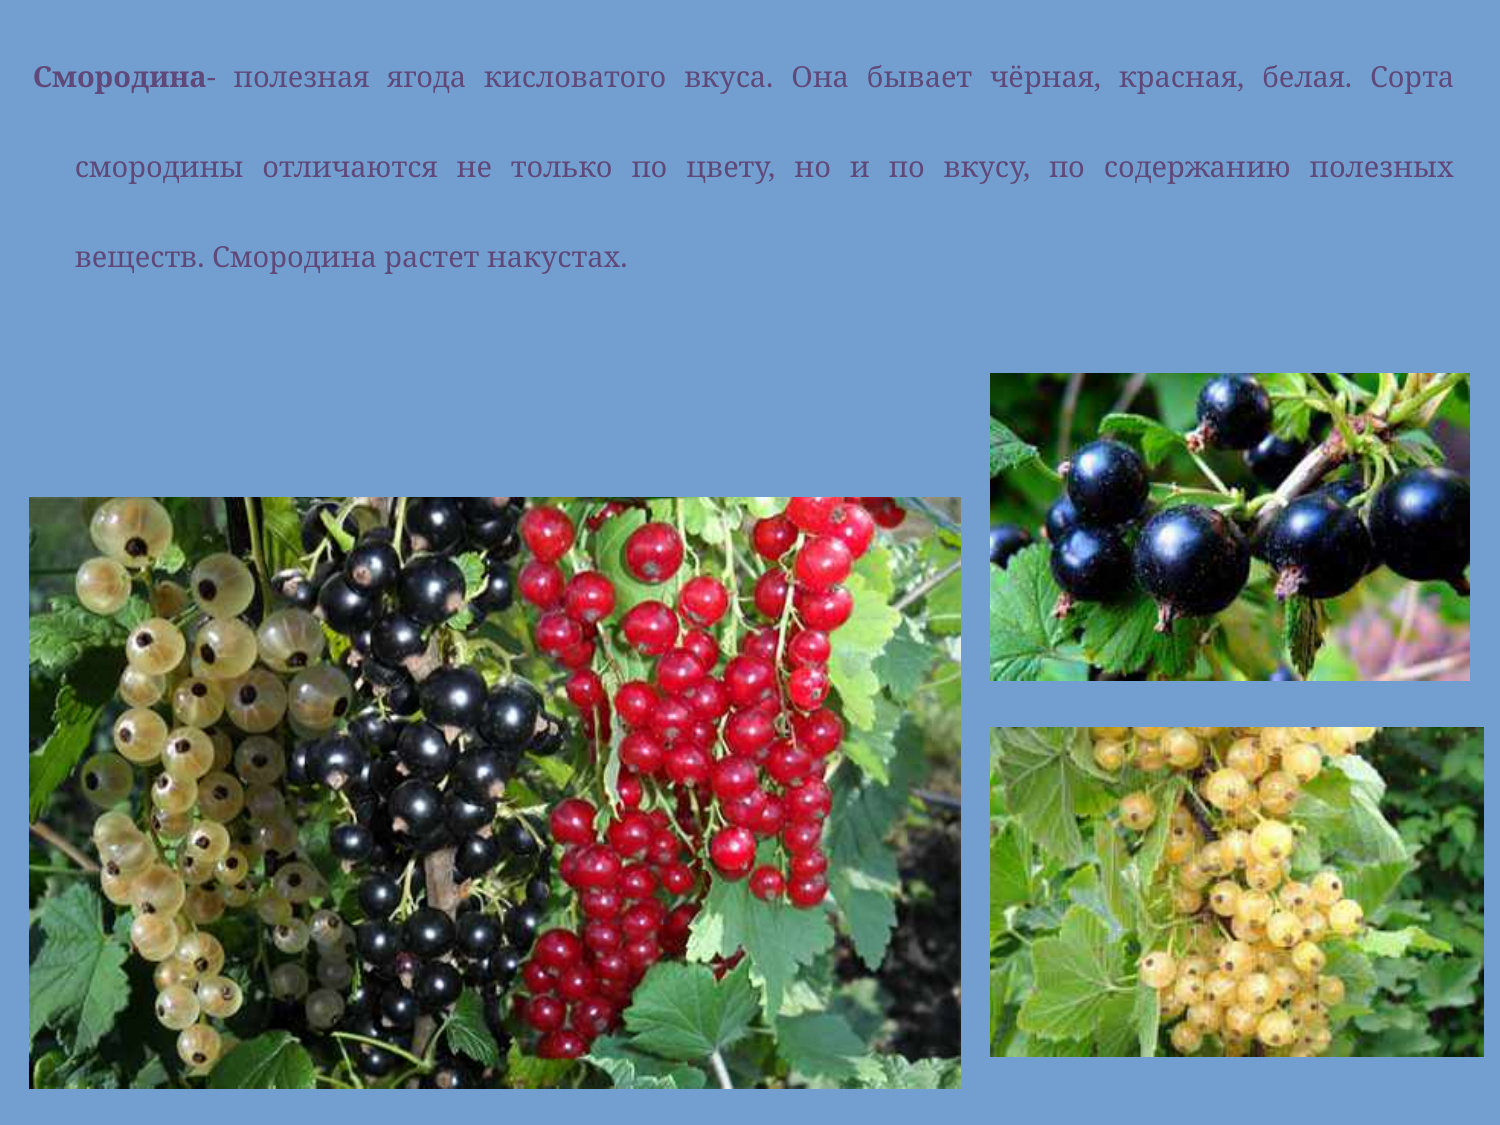

# Смородина- полезная ягода кисловатого вкуса. Она бывает чёрная, красная, белая. Сорта смородины отличаются не только по цвету, но и по вкусу, по содержанию полезных веществ. Смородина растет накустах.